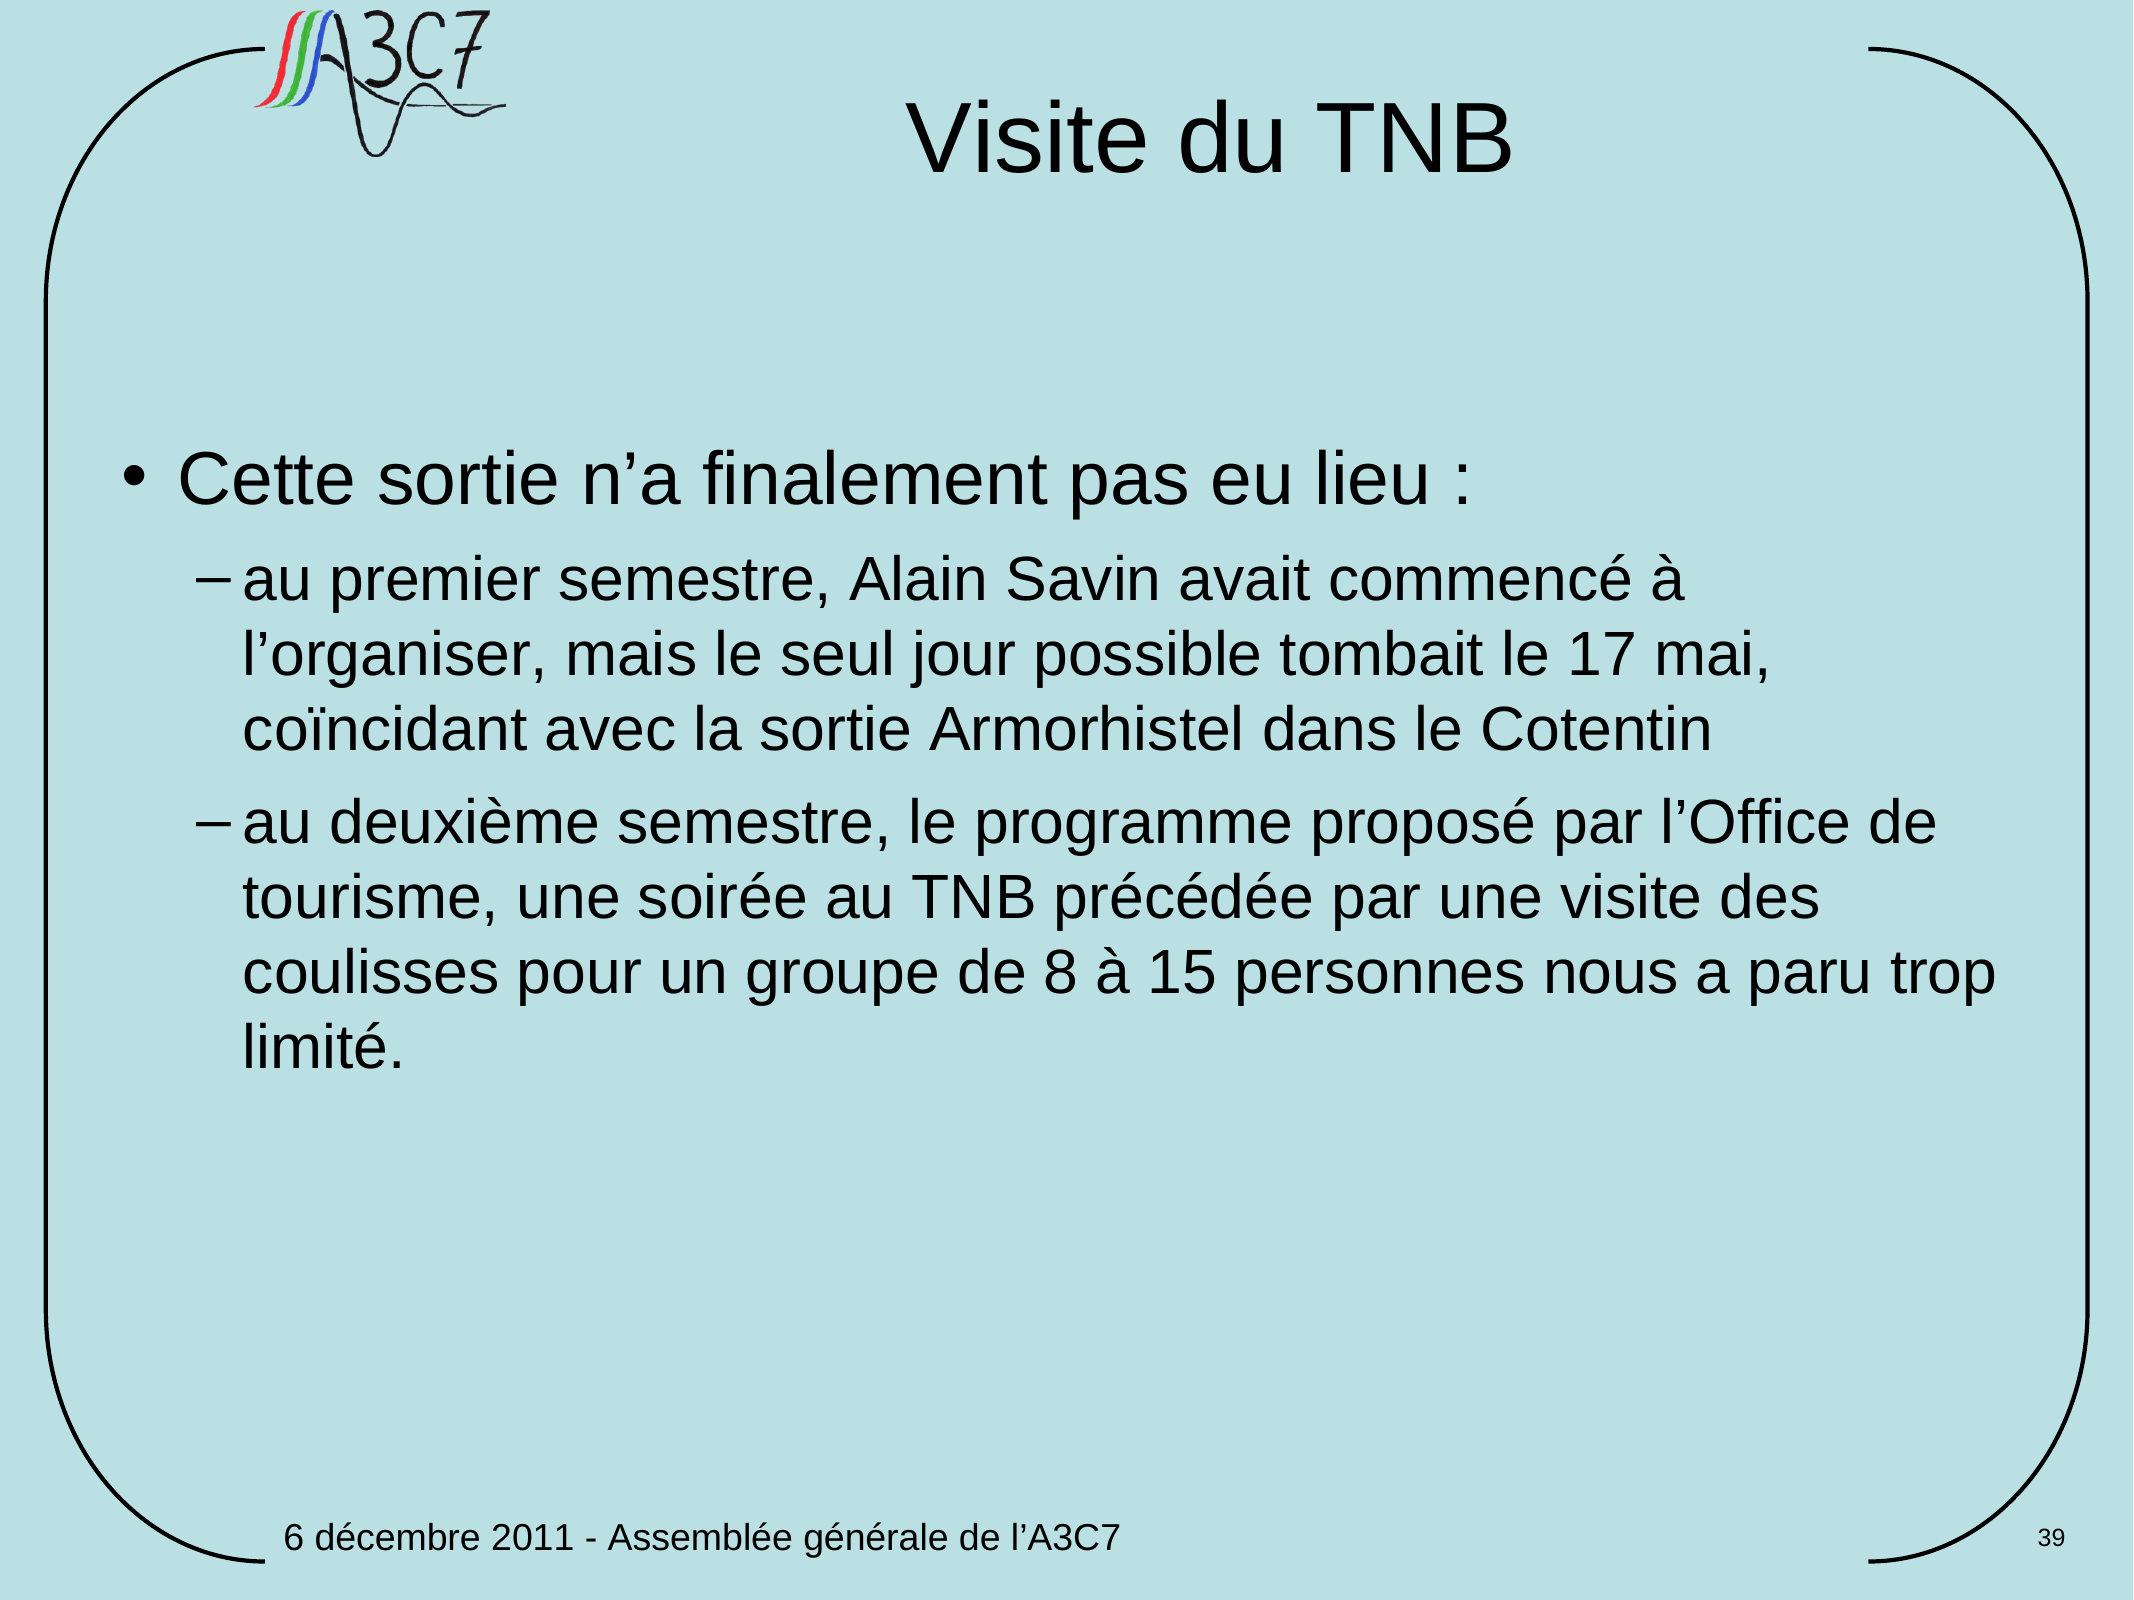

# Visite du TNB
Cette sortie n’a finalement pas eu lieu :
au premier semestre, Alain Savin avait commencé à l’organiser, mais le seul jour possible tombait le 17 mai, coïncidant avec la sortie Armorhistel dans le Cotentin
au deuxième semestre, le programme proposé par l’Office de tourisme, une soirée au TNB précédée par une visite des coulisses pour un groupe de 8 à 15 personnes nous a paru trop limité.
6 décembre 2011 - Assemblée générale de l’A3C7
39